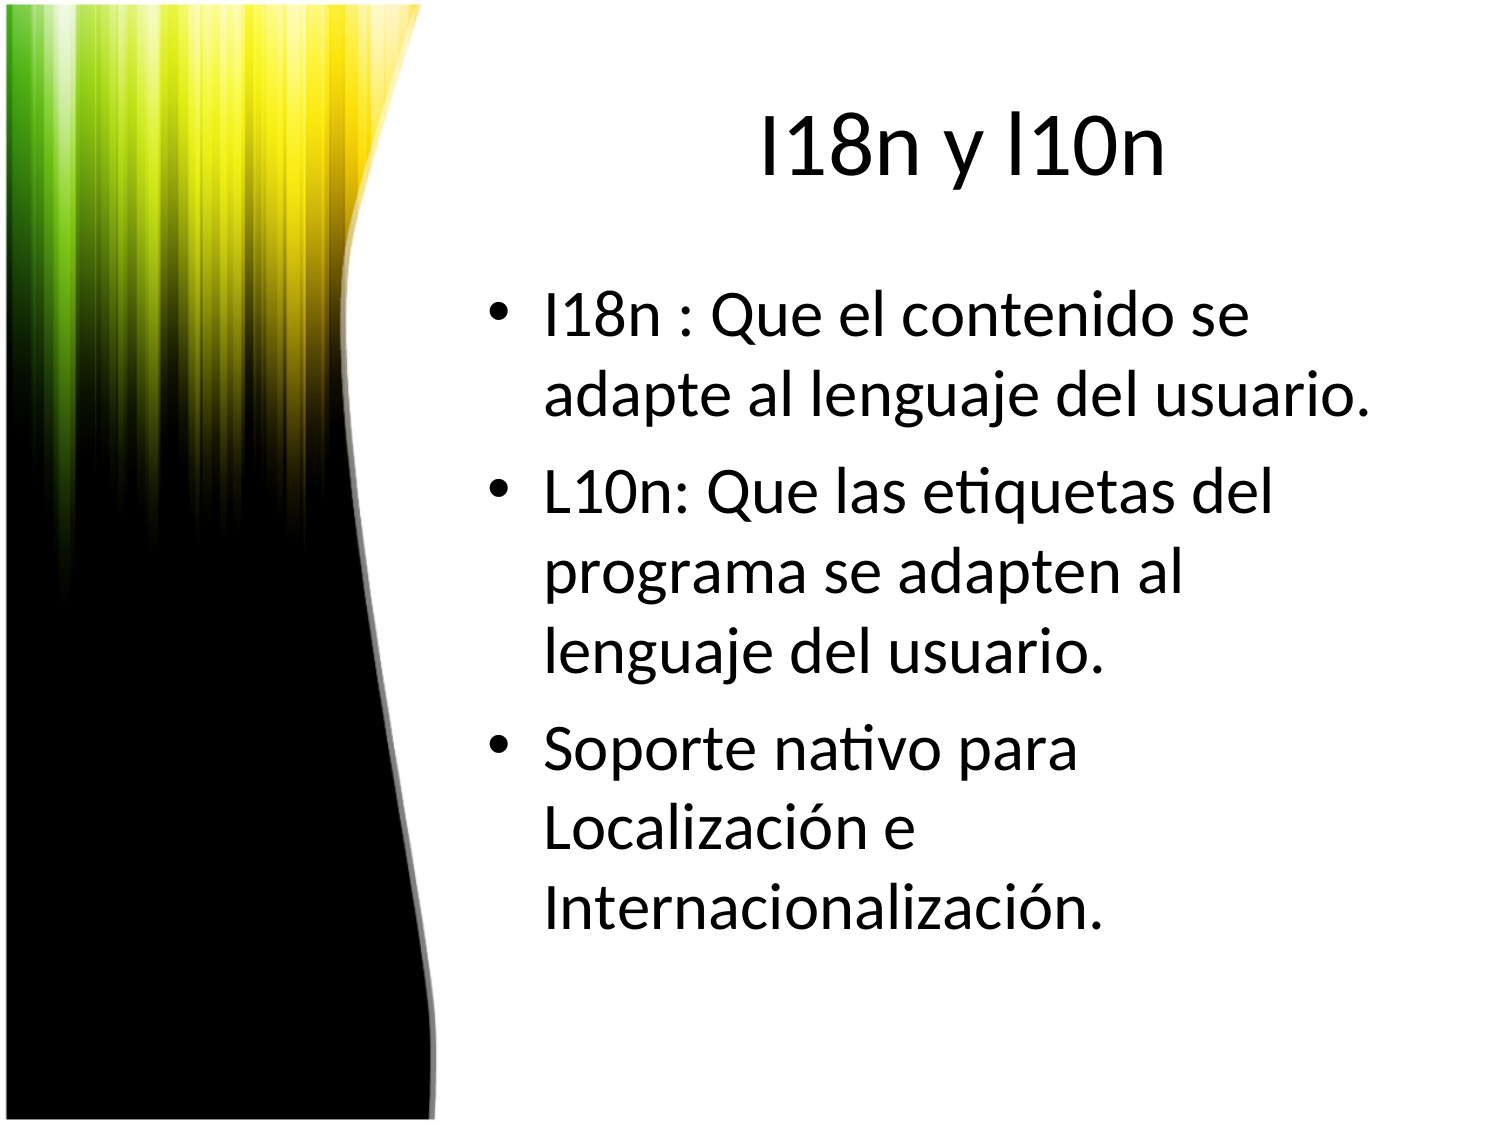

# I18n y l10n
I18n : Que el contenido se adapte al lenguaje del usuario.
L10n: Que las etiquetas del programa se adapten al lenguaje del usuario.
Soporte nativo para Localización e Internacionalización.